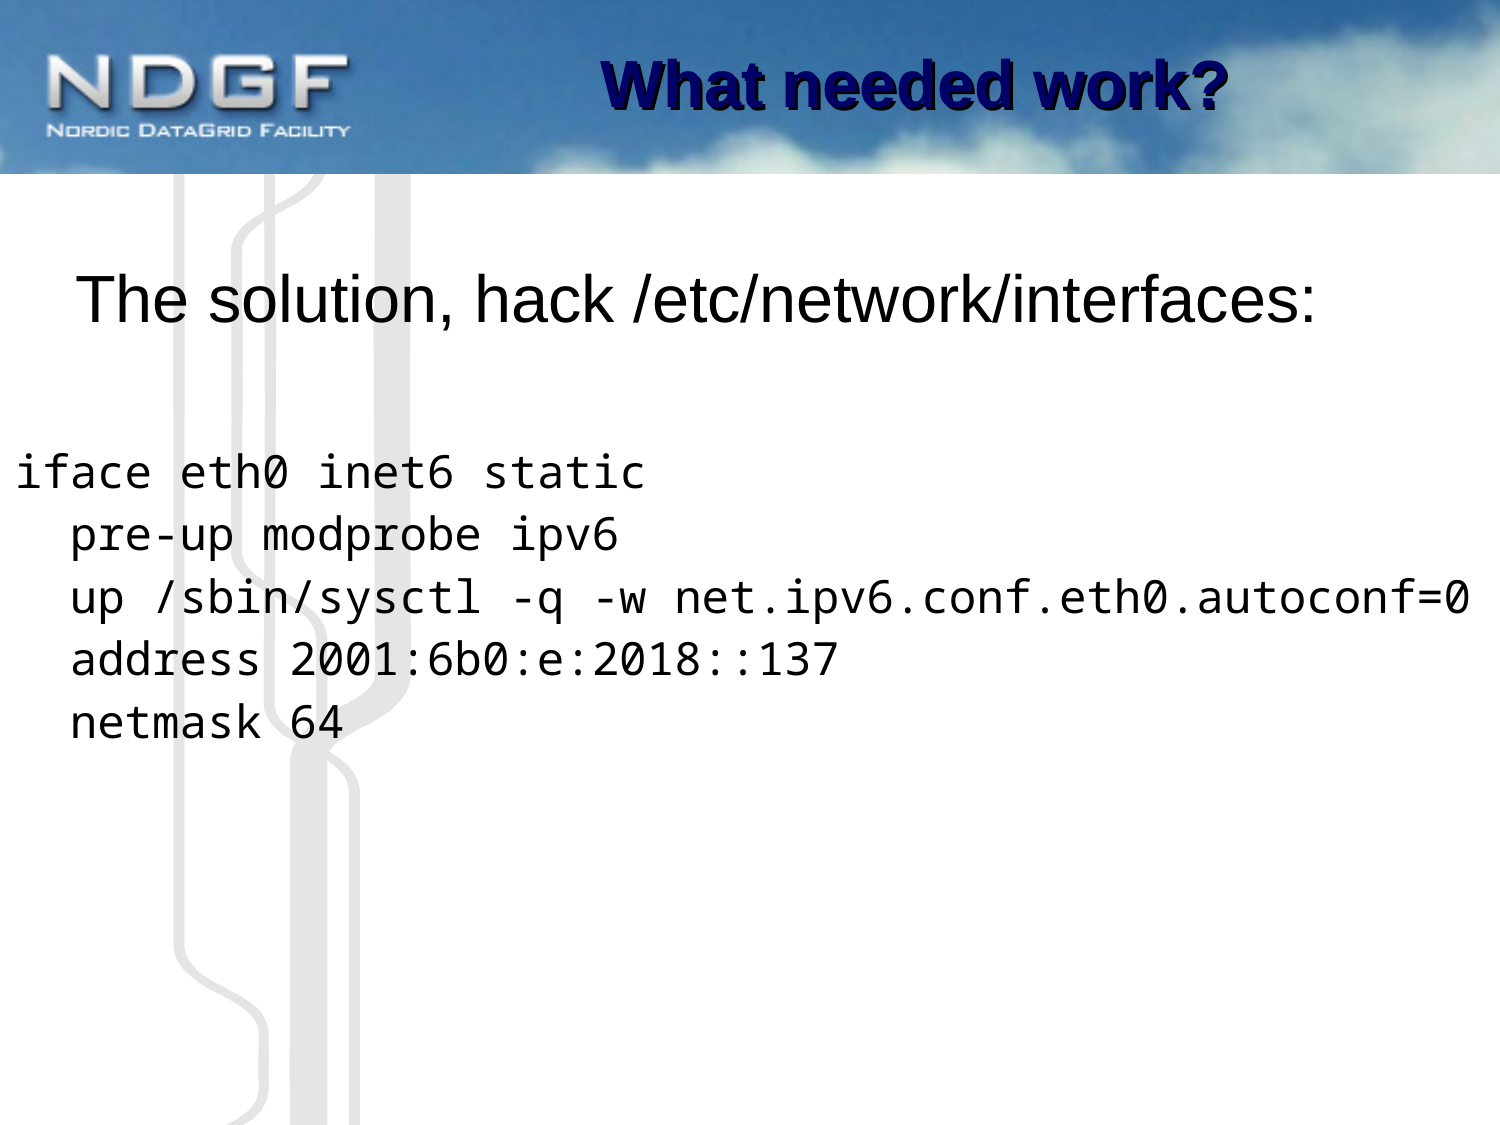

# What needed work?
The solution, hack /etc/network/interfaces:
iface eth0 inet6 static
 pre-up modprobe ipv6
 up /sbin/sysctl -q -w net.ipv6.conf.eth0.autoconf=0
 address 2001:6b0:e:2018::137
 netmask 64